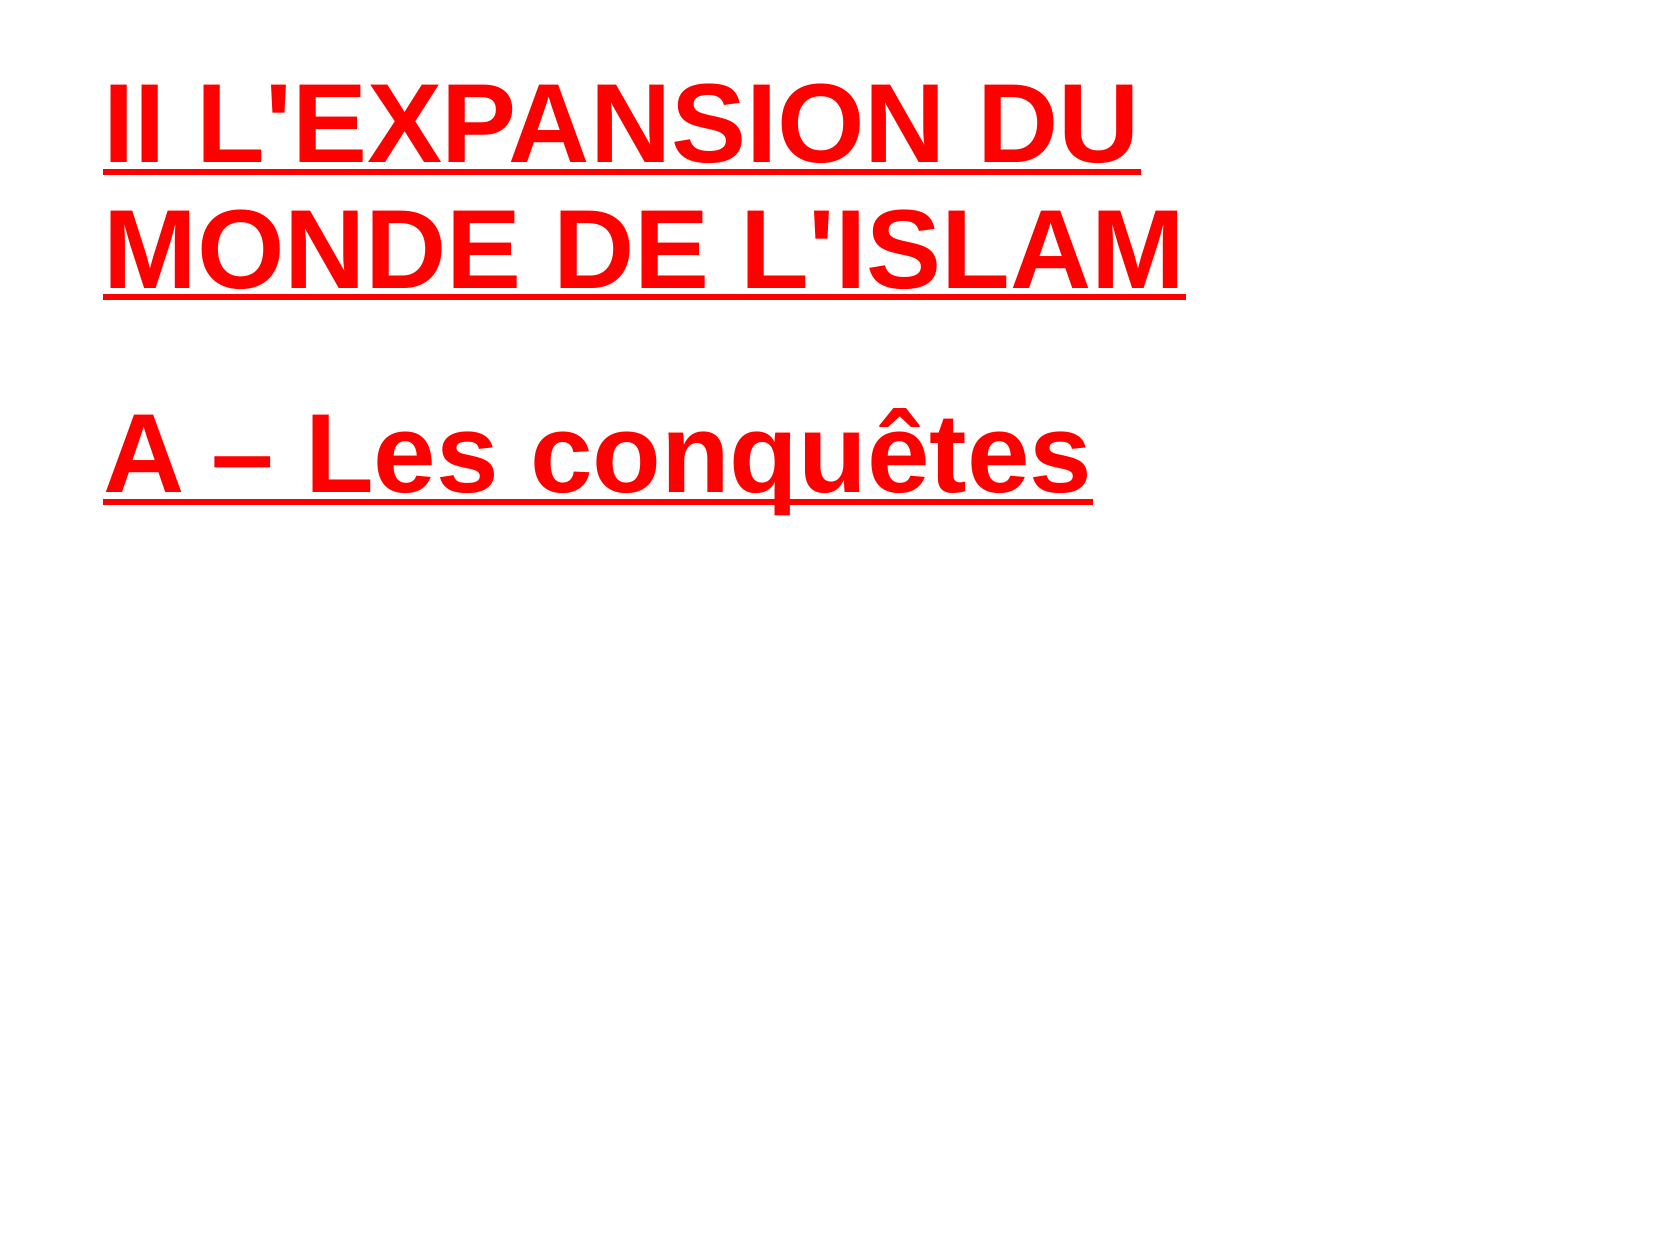

#
II L'EXPANSION DU MONDE DE L'ISLAM
A – Les conquêtes